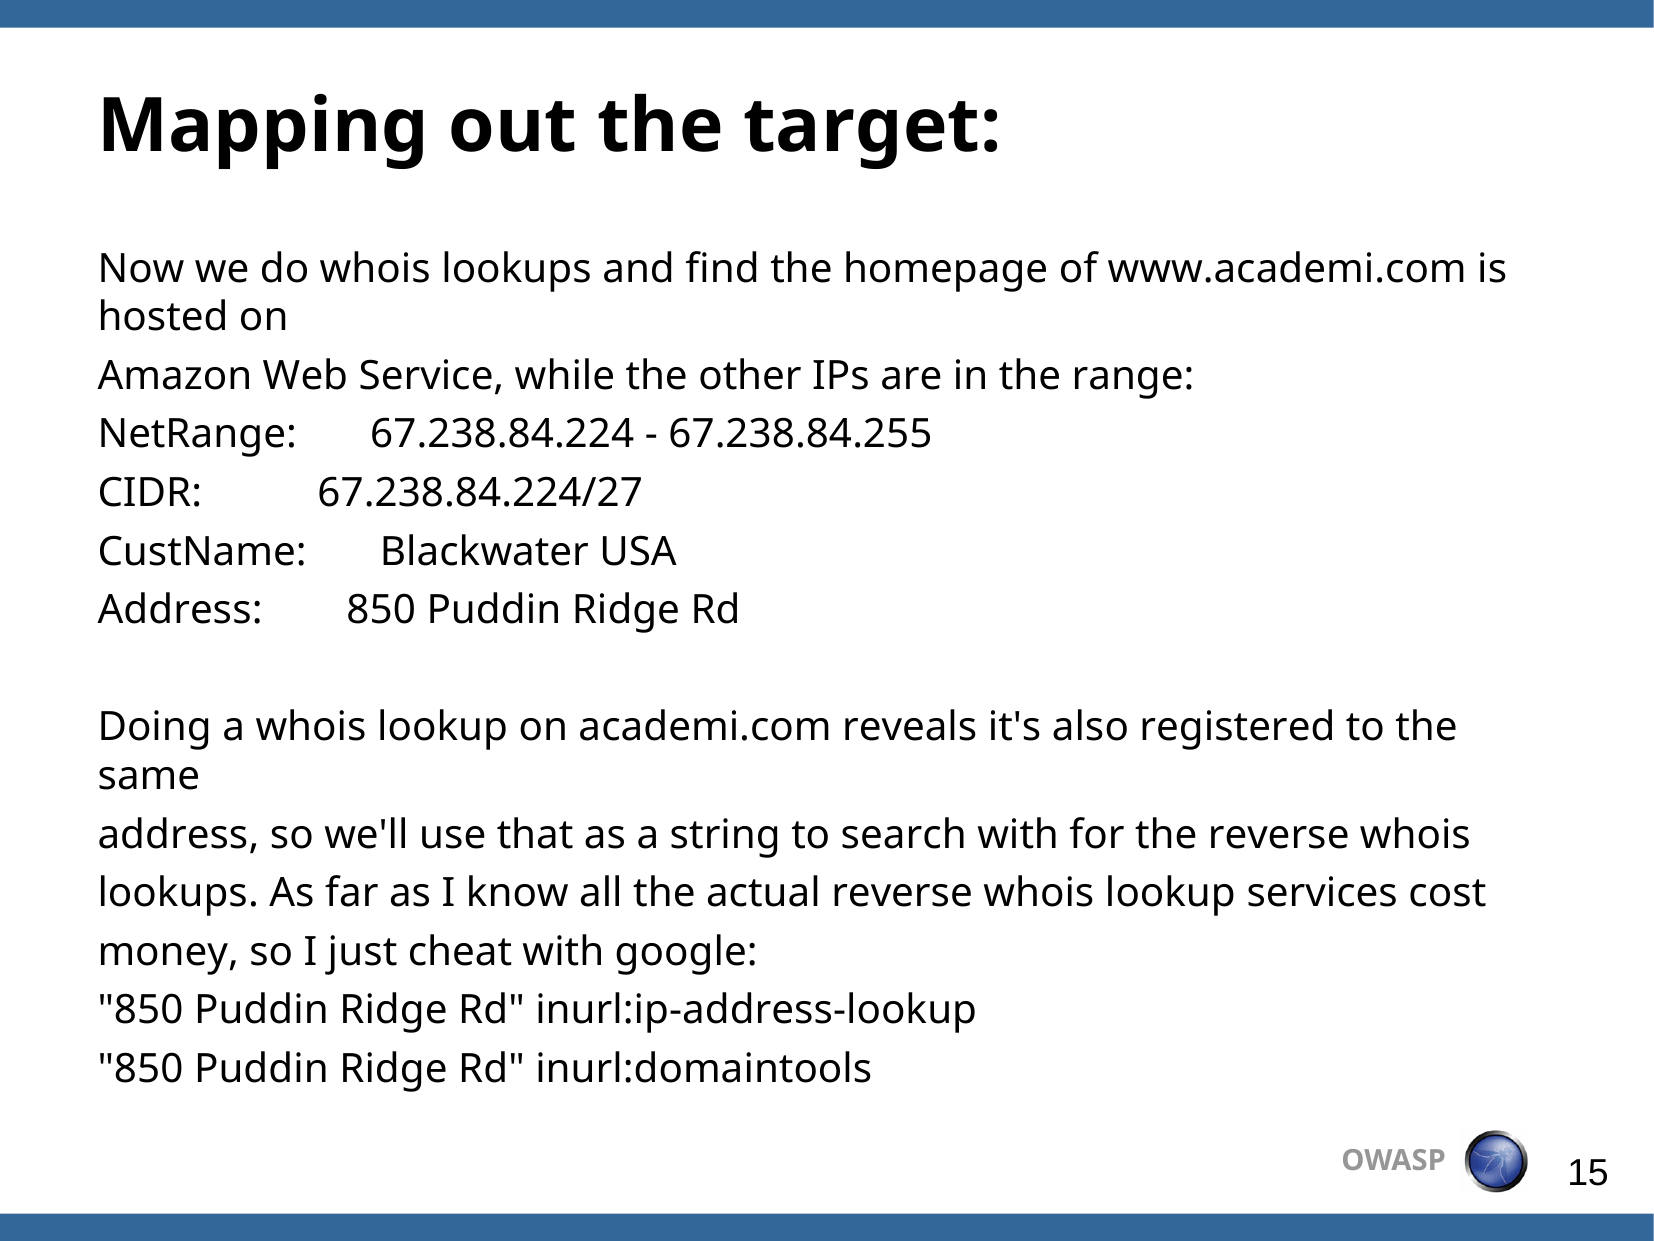

# Mapping out the target:
Now we do whois lookups and find the homepage of www.academi.com is hosted on
Amazon Web Service, while the other IPs are in the range:
NetRange: 67.238.84.224 - 67.238.84.255
CIDR: 67.238.84.224/27
CustName: Blackwater USA
Address: 850 Puddin Ridge Rd
Doing a whois lookup on academi.com reveals it's also registered to the same
address, so we'll use that as a string to search with for the reverse whois
lookups. As far as I know all the actual reverse whois lookup services cost
money, so I just cheat with google:
"850 Puddin Ridge Rd" inurl:ip-address-lookup
"850 Puddin Ridge Rd" inurl:domaintools
15